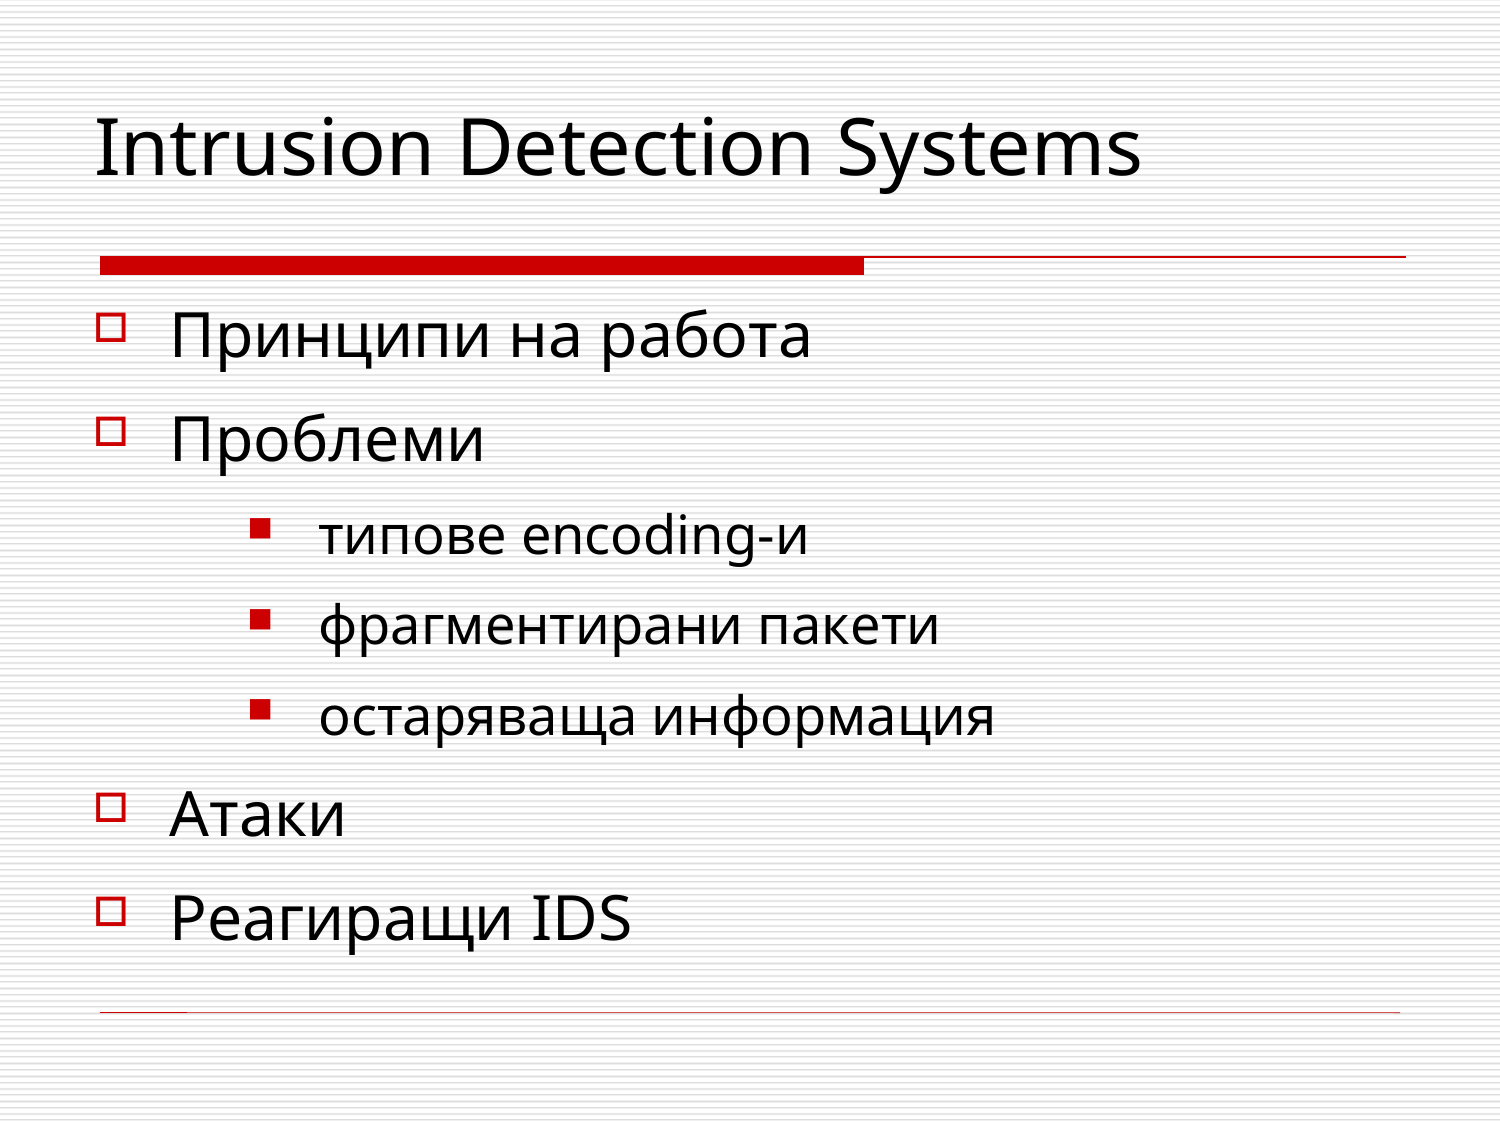

# Intrusion Detection Systems
Принципи на работа
Проблеми
типове encoding-и
фрагментирани пакети
остаряваща информация
Атаки
Реагиращи IDS